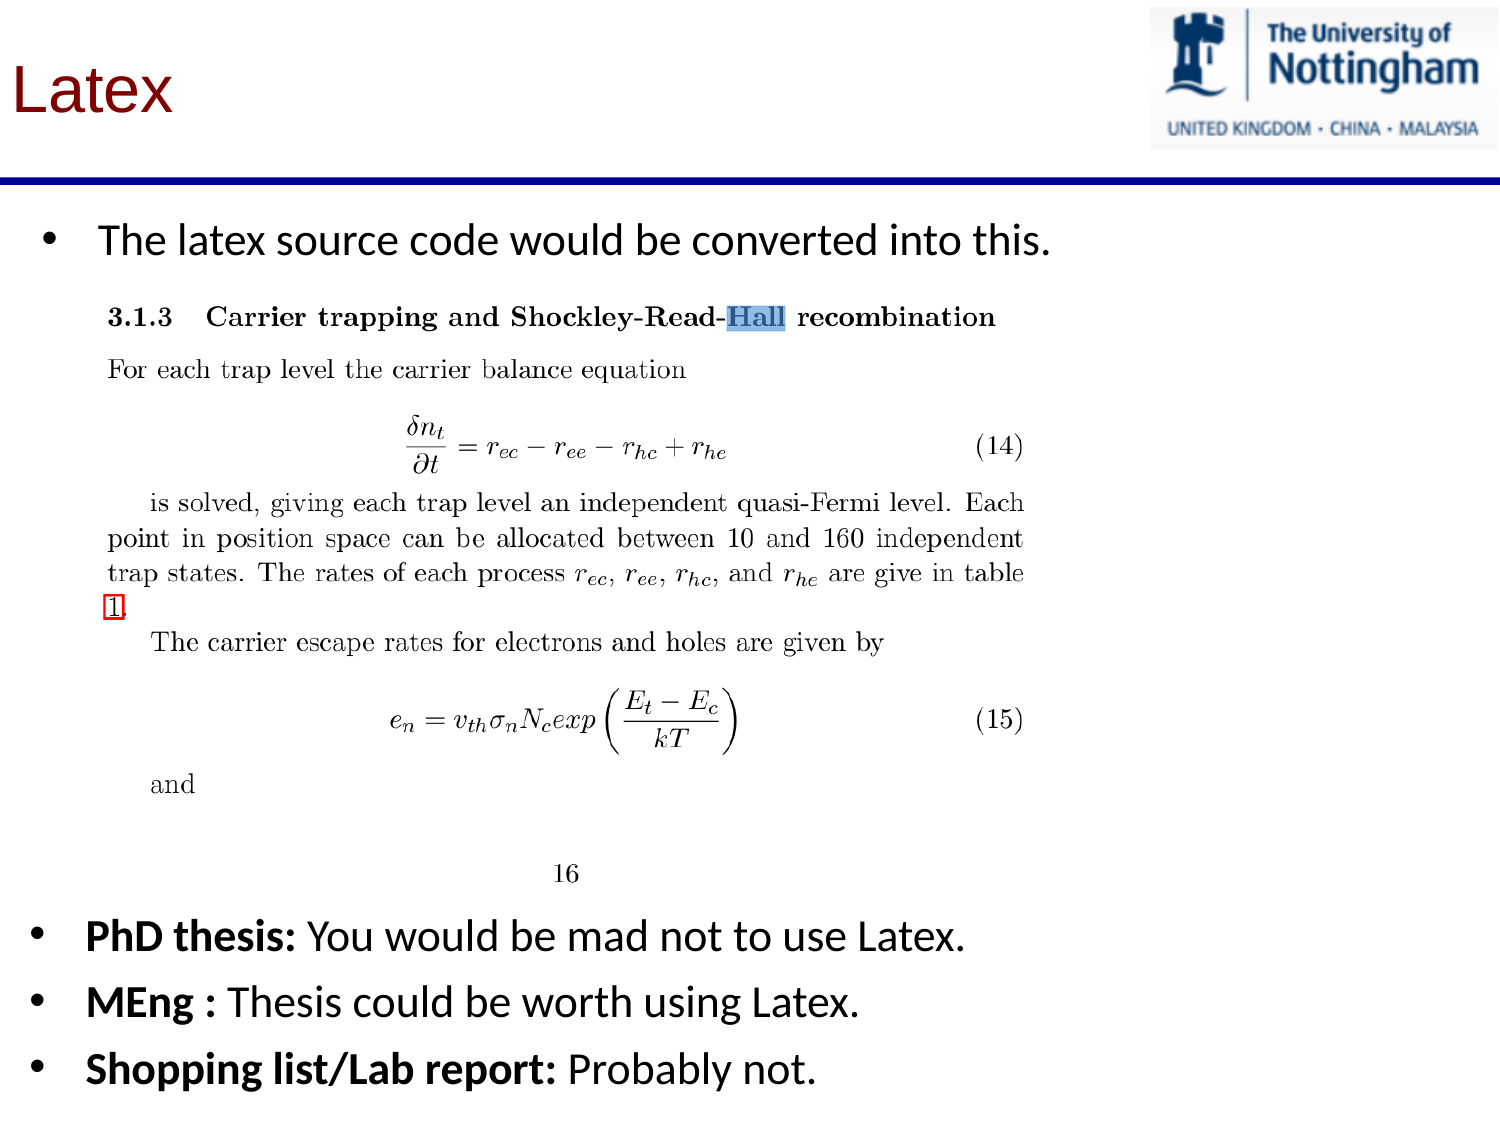

# Latex
The latex source code would be converted into this.
PhD thesis: You would be mad not to use Latex.
MEng : Thesis could be worth using Latex.
Shopping list/Lab report: Probably not.